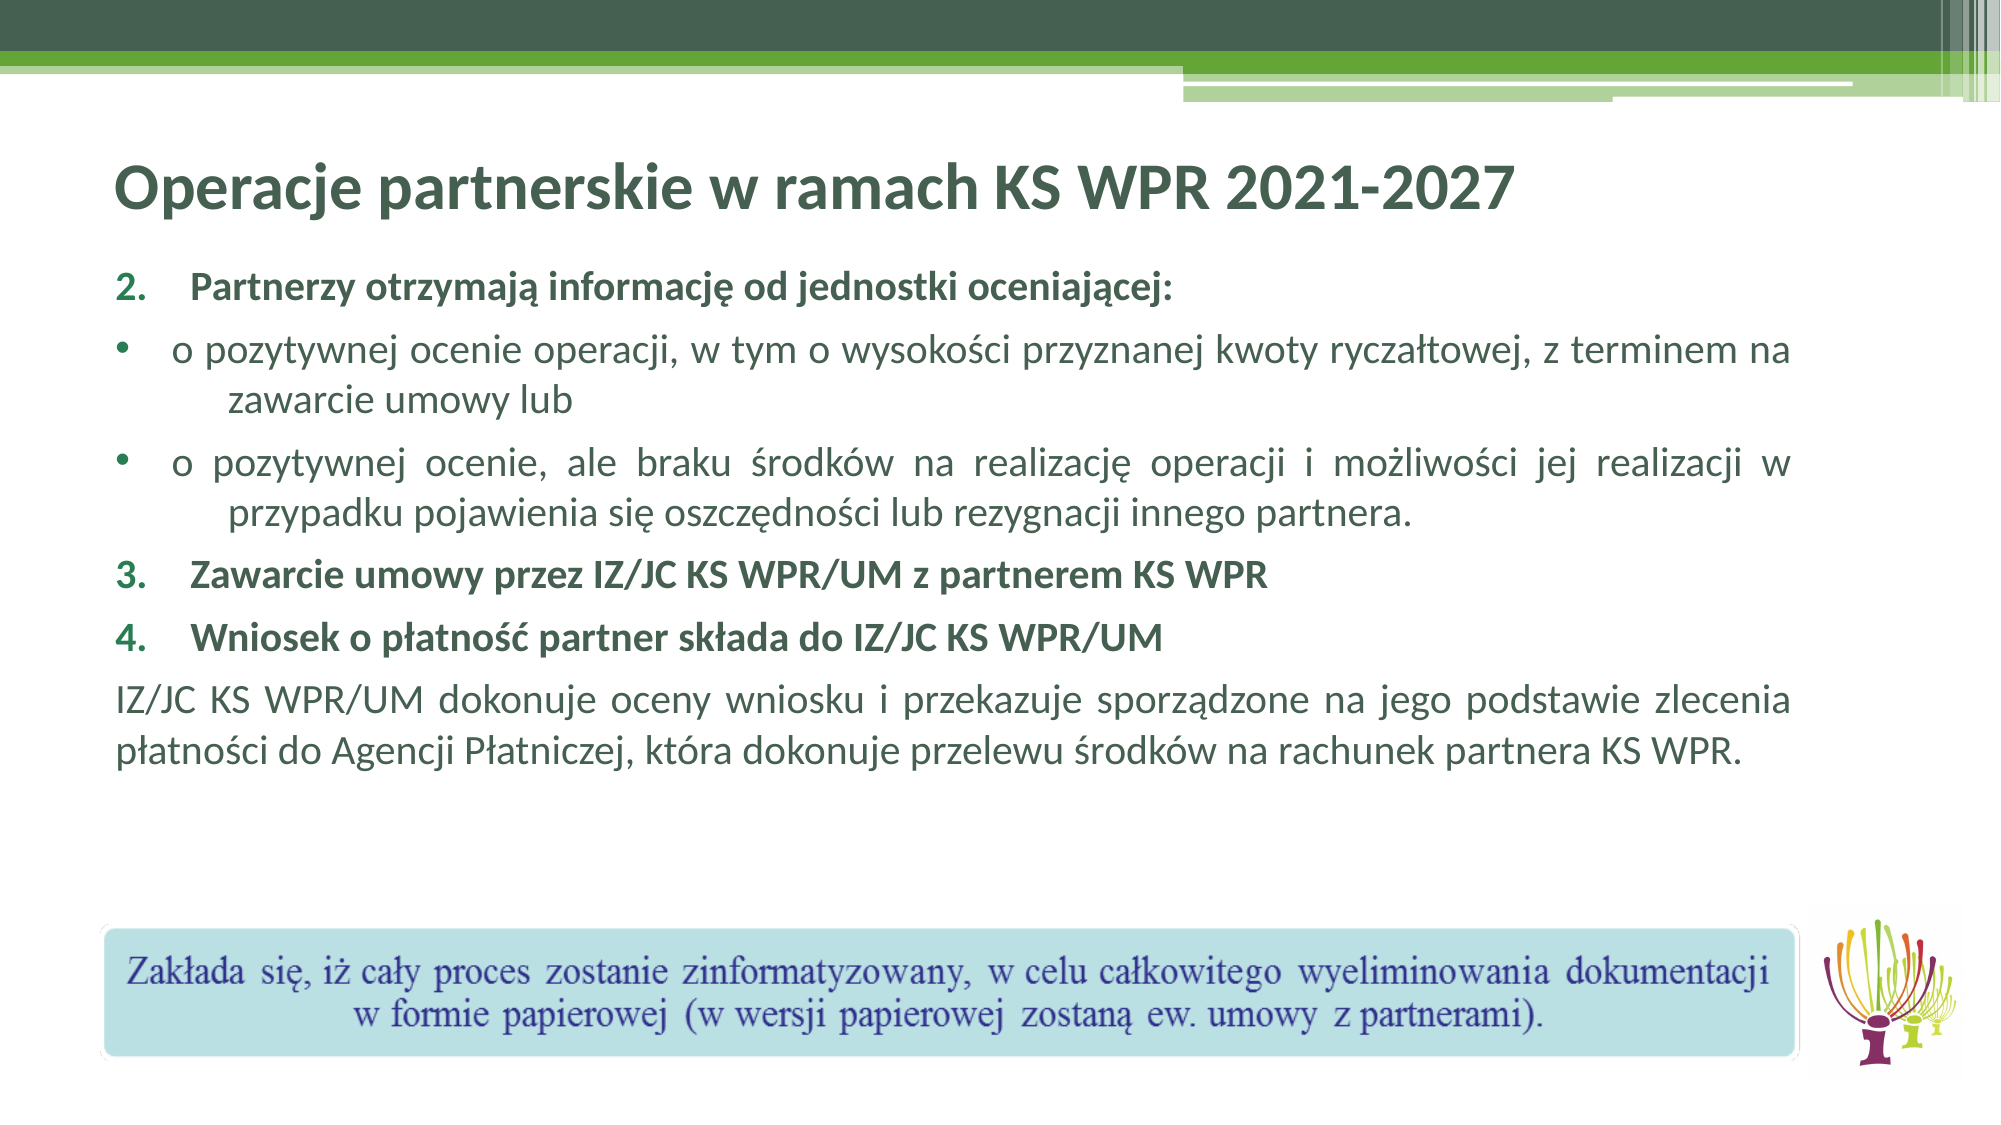

# Operacje partnerskie w ramach KS WPR 2021-2027
Partnerzy otrzymają informację od jednostki oceniającej:
o pozytywnej ocenie operacji, w tym o wysokości przyznanej kwoty ryczałtowej, z terminem na zawarcie umowy lub
o pozytywnej ocenie, ale braku środków na realizację operacji i możliwości jej realizacji w przypadku pojawienia się oszczędności lub rezygnacji innego partnera.
Zawarcie umowy przez IZ/JC KS WPR/UM z partnerem KS WPR
Wniosek o płatność partner składa do IZ/JC KS WPR/UM
IZ/JC KS WPR/UM dokonuje oceny wniosku i przekazuje sporządzone na jego podstawie zlecenia płatności do Agencji Płatniczej, która dokonuje przelewu środków na rachunek partnera KS WPR.